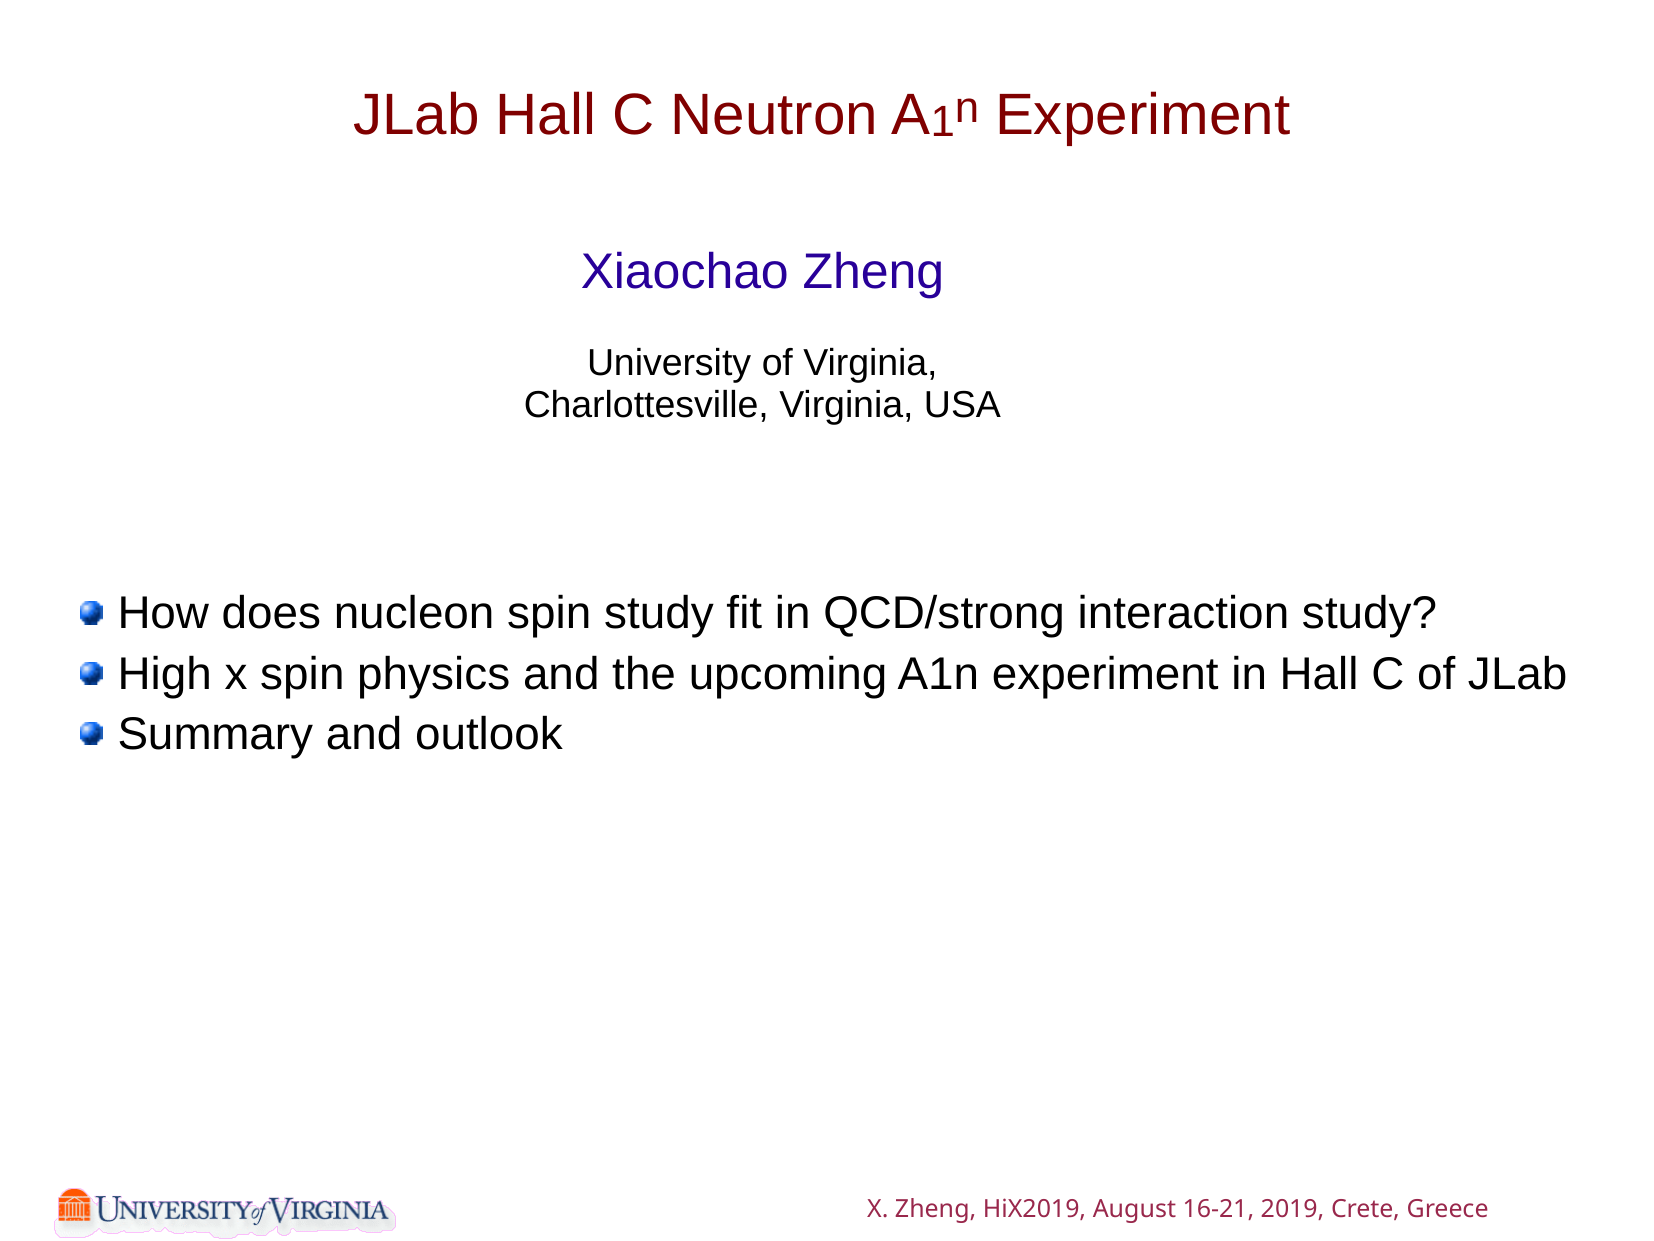

# JLab Hall C Neutron A1n Experiment
Xiaochao Zheng
University of Virginia, Charlottesville, Virginia, USA
How does nucleon spin study fit in QCD/strong interaction study?
High x spin physics and the upcoming A1n experiment in Hall C of JLab
Summary and outlook